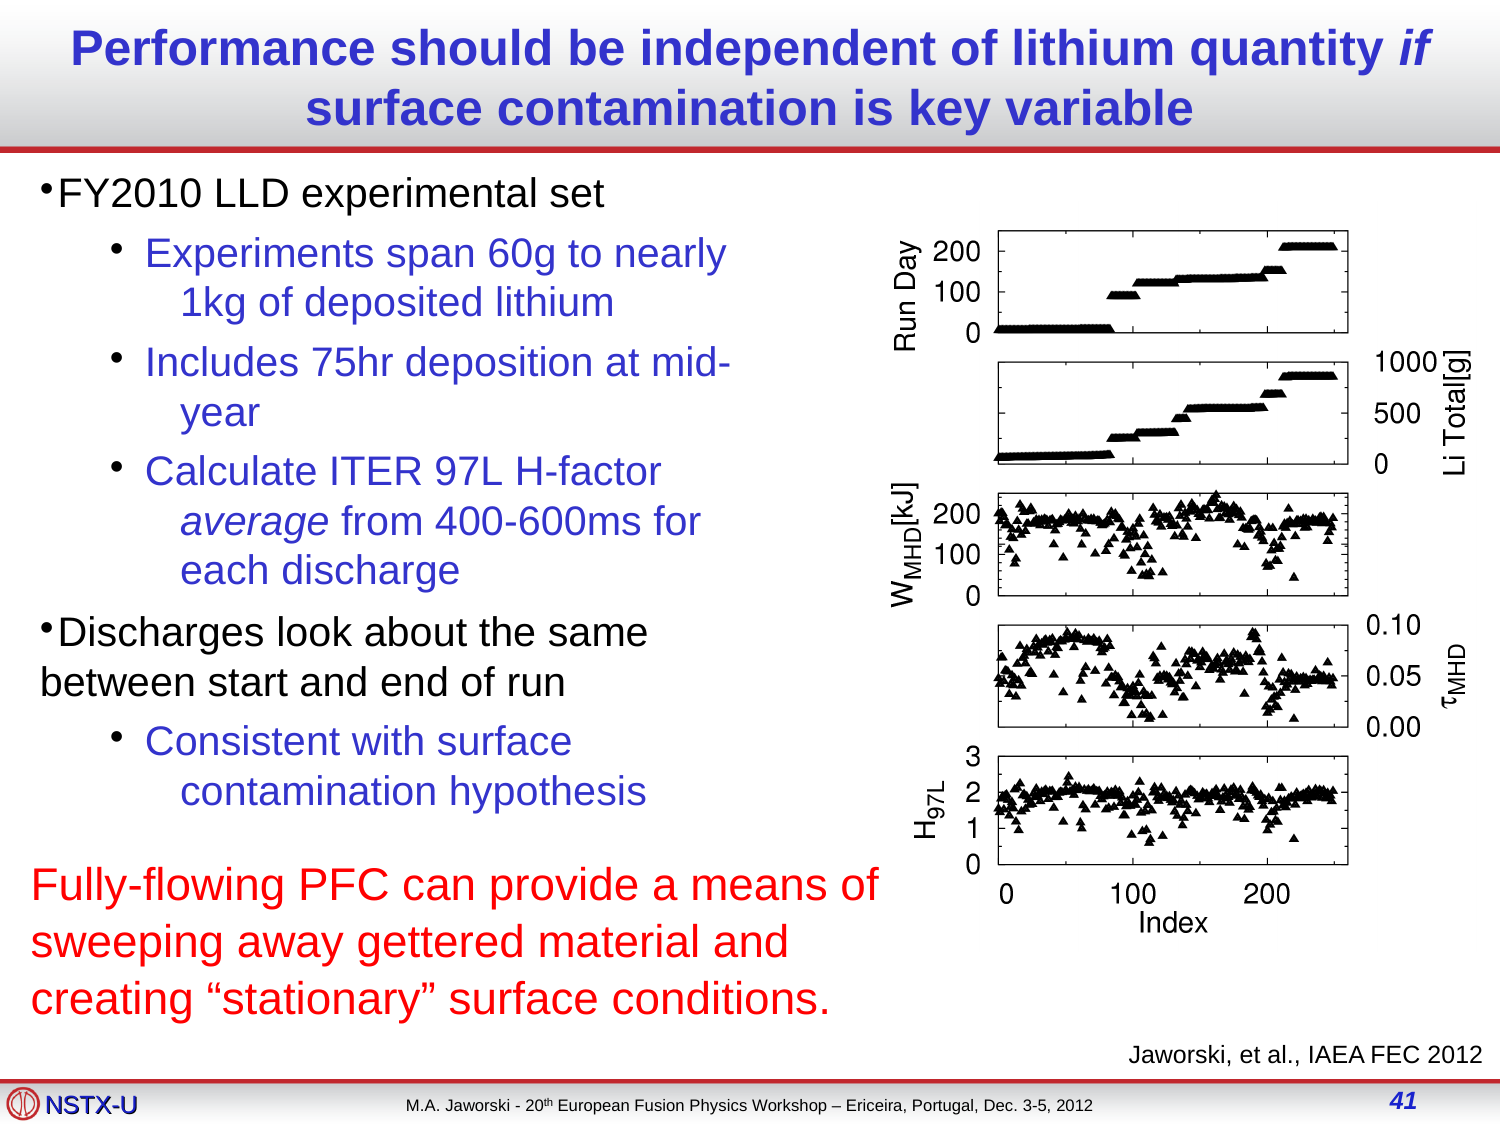

# Performance should be independent of lithium quantity if surface contamination is key variable
FY2010 LLD experimental set
Experiments span 60g to nearly 1kg of deposited lithium
Includes 75hr deposition at mid-year
Calculate ITER 97L H-factor average from 400-600ms for each discharge
Discharges look about the same between start and end of run
Consistent with surface contamination hypothesis
Fully-flowing PFC can provide a means of sweeping away gettered material and creating “stationary” surface conditions.
Jaworski, et al., IAEA FEC 2012